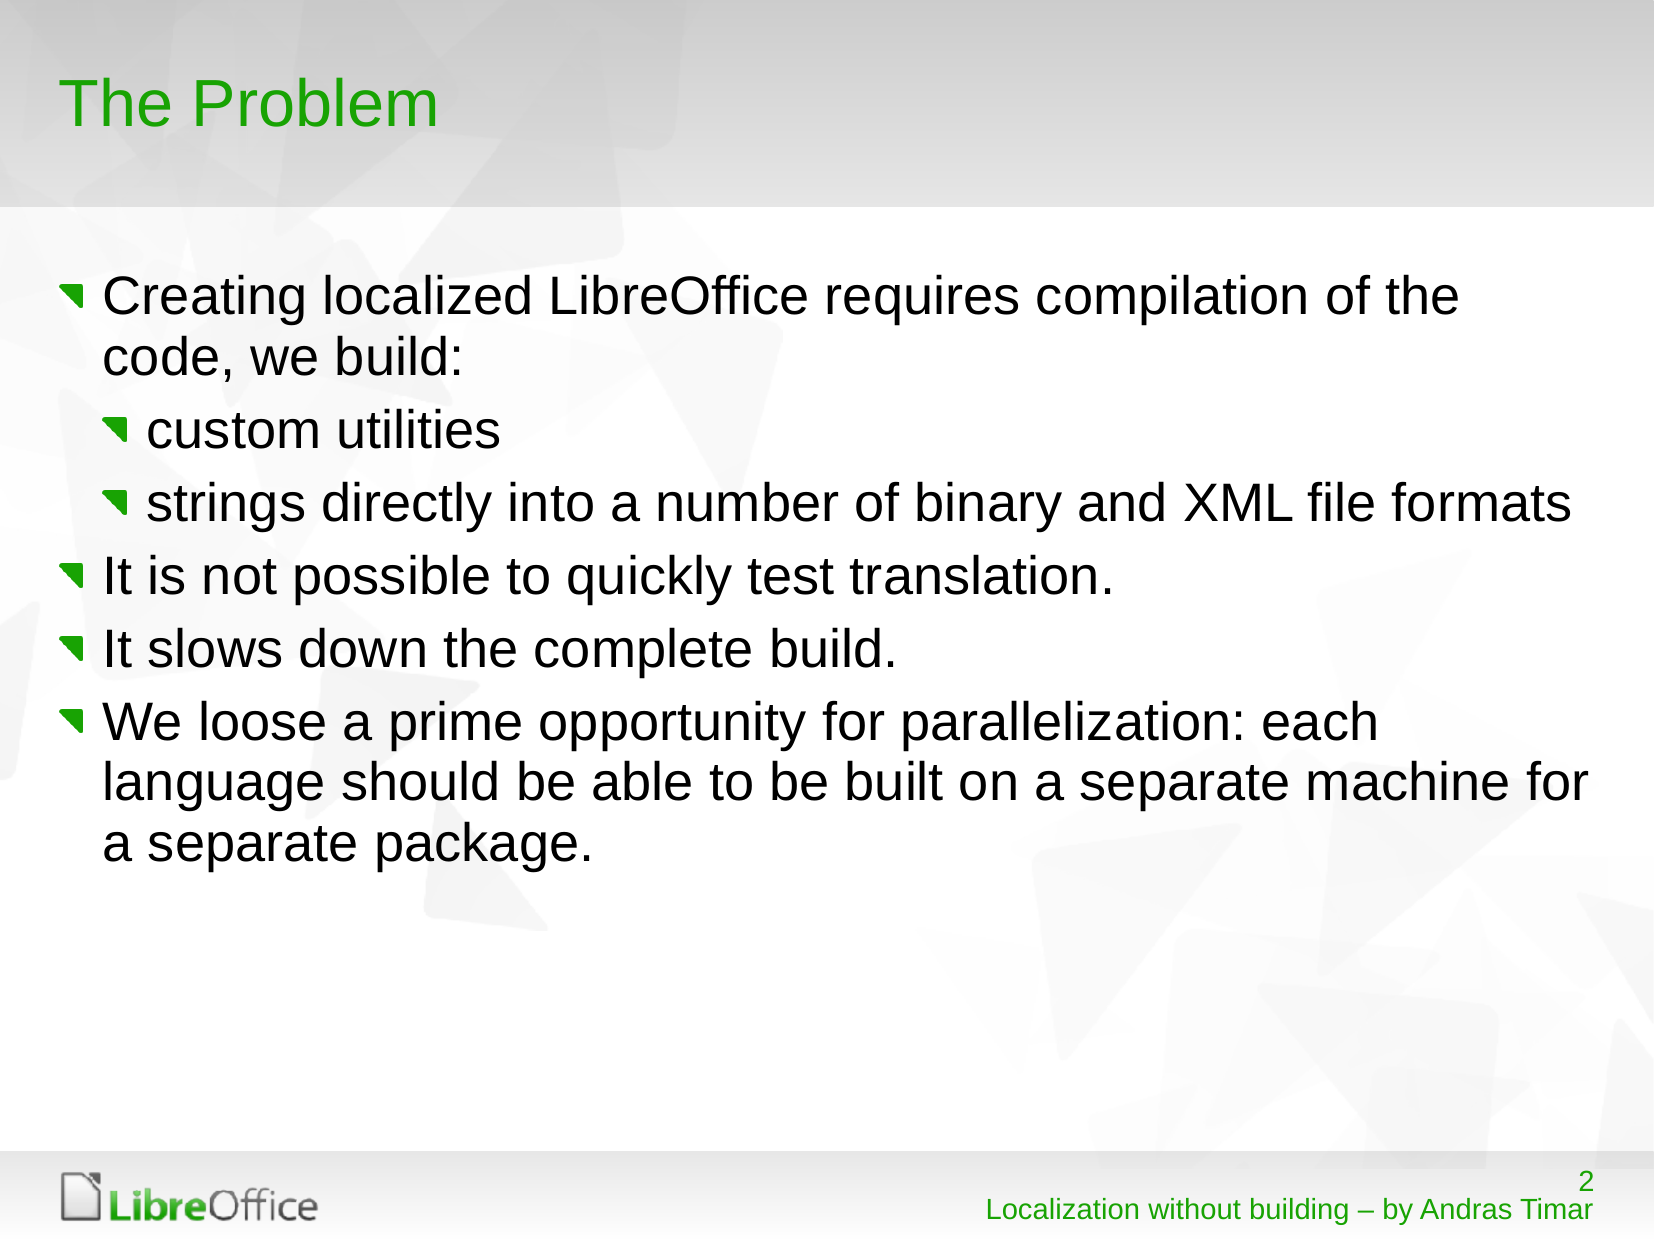

# The Problem
Creating localized LibreOffice requires compilation of the code, we build:
custom utilities
strings directly into a number of binary and XML file formats
It is not possible to quickly test translation.
It slows down the complete build.
We loose a prime opportunity for parallelization: each language should be able to be built on a separate machine for a separate package.
2
Localization without building – by Andras Timar